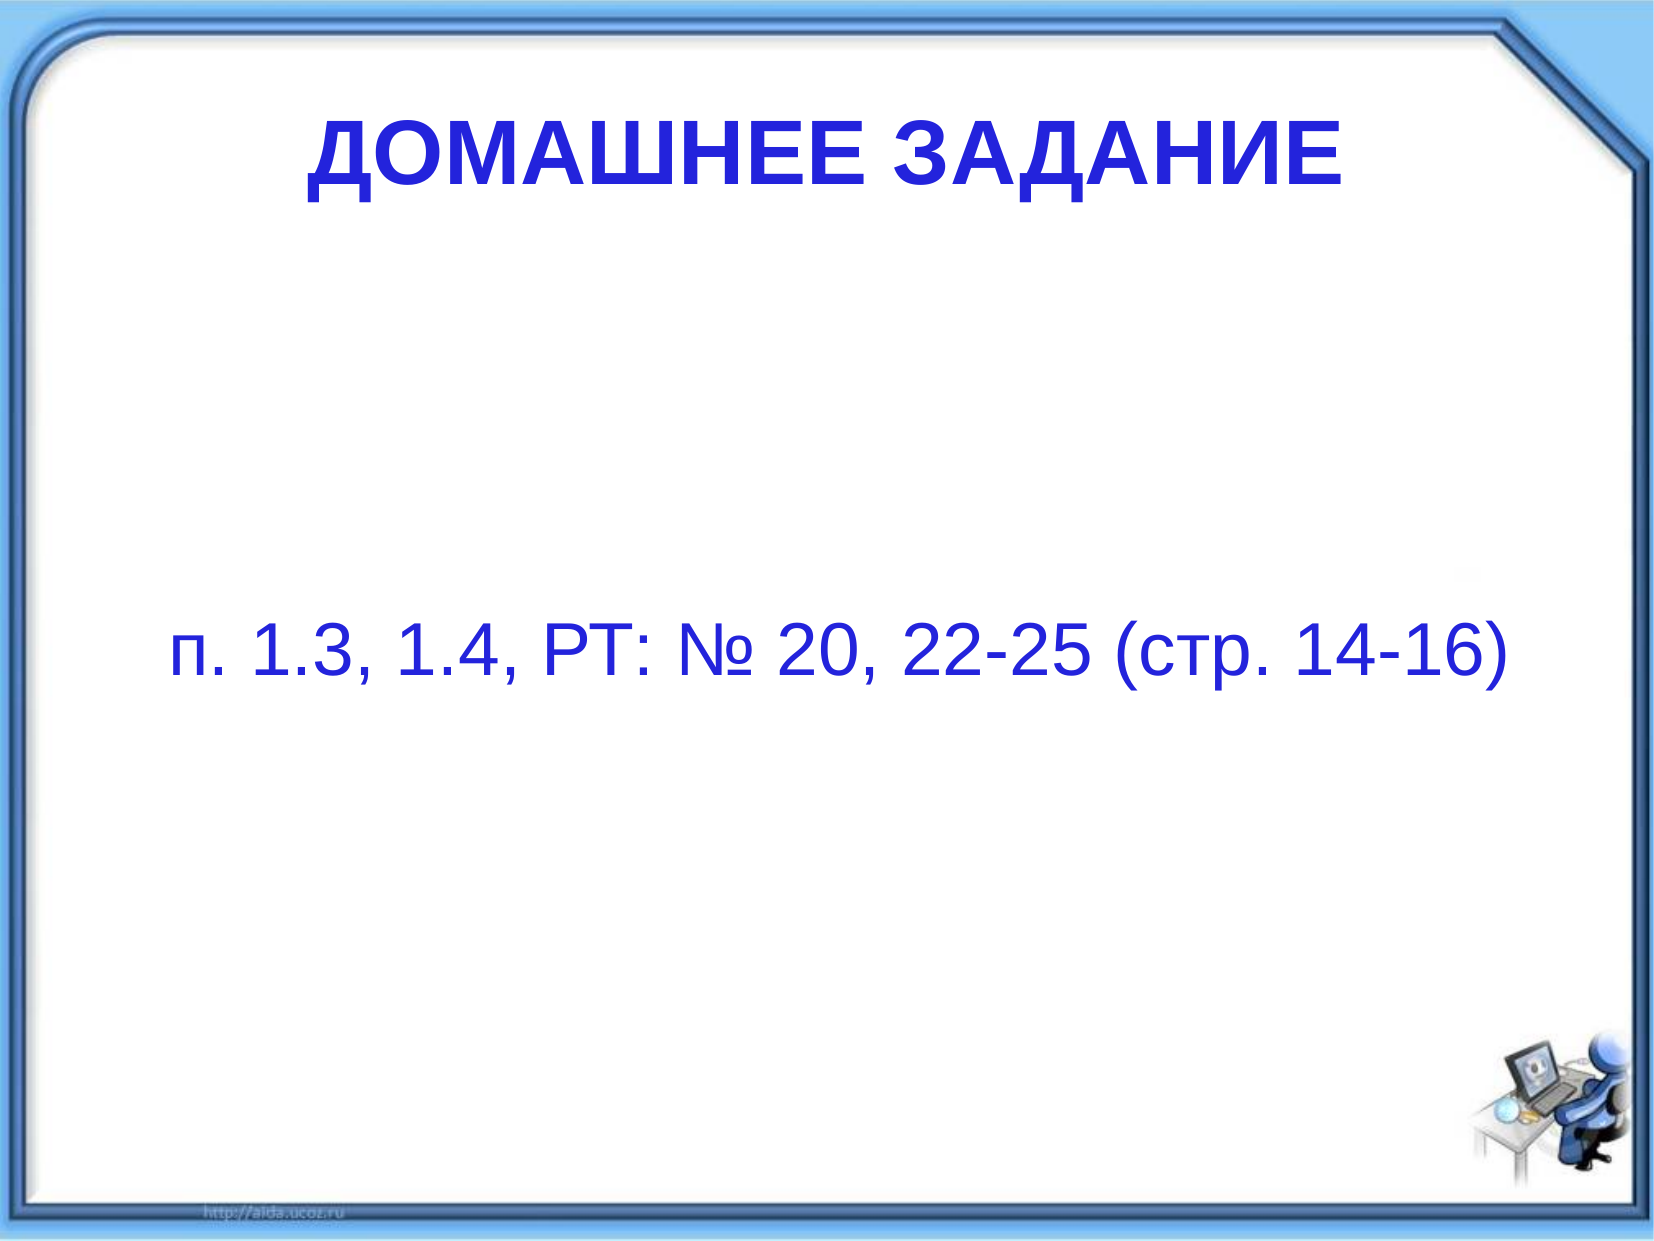

# ДОМАШНЕЕ ЗАДАНИЕ
п. 1.3, 1.4, РТ: № 20, 22-25 (стр. 14-16)